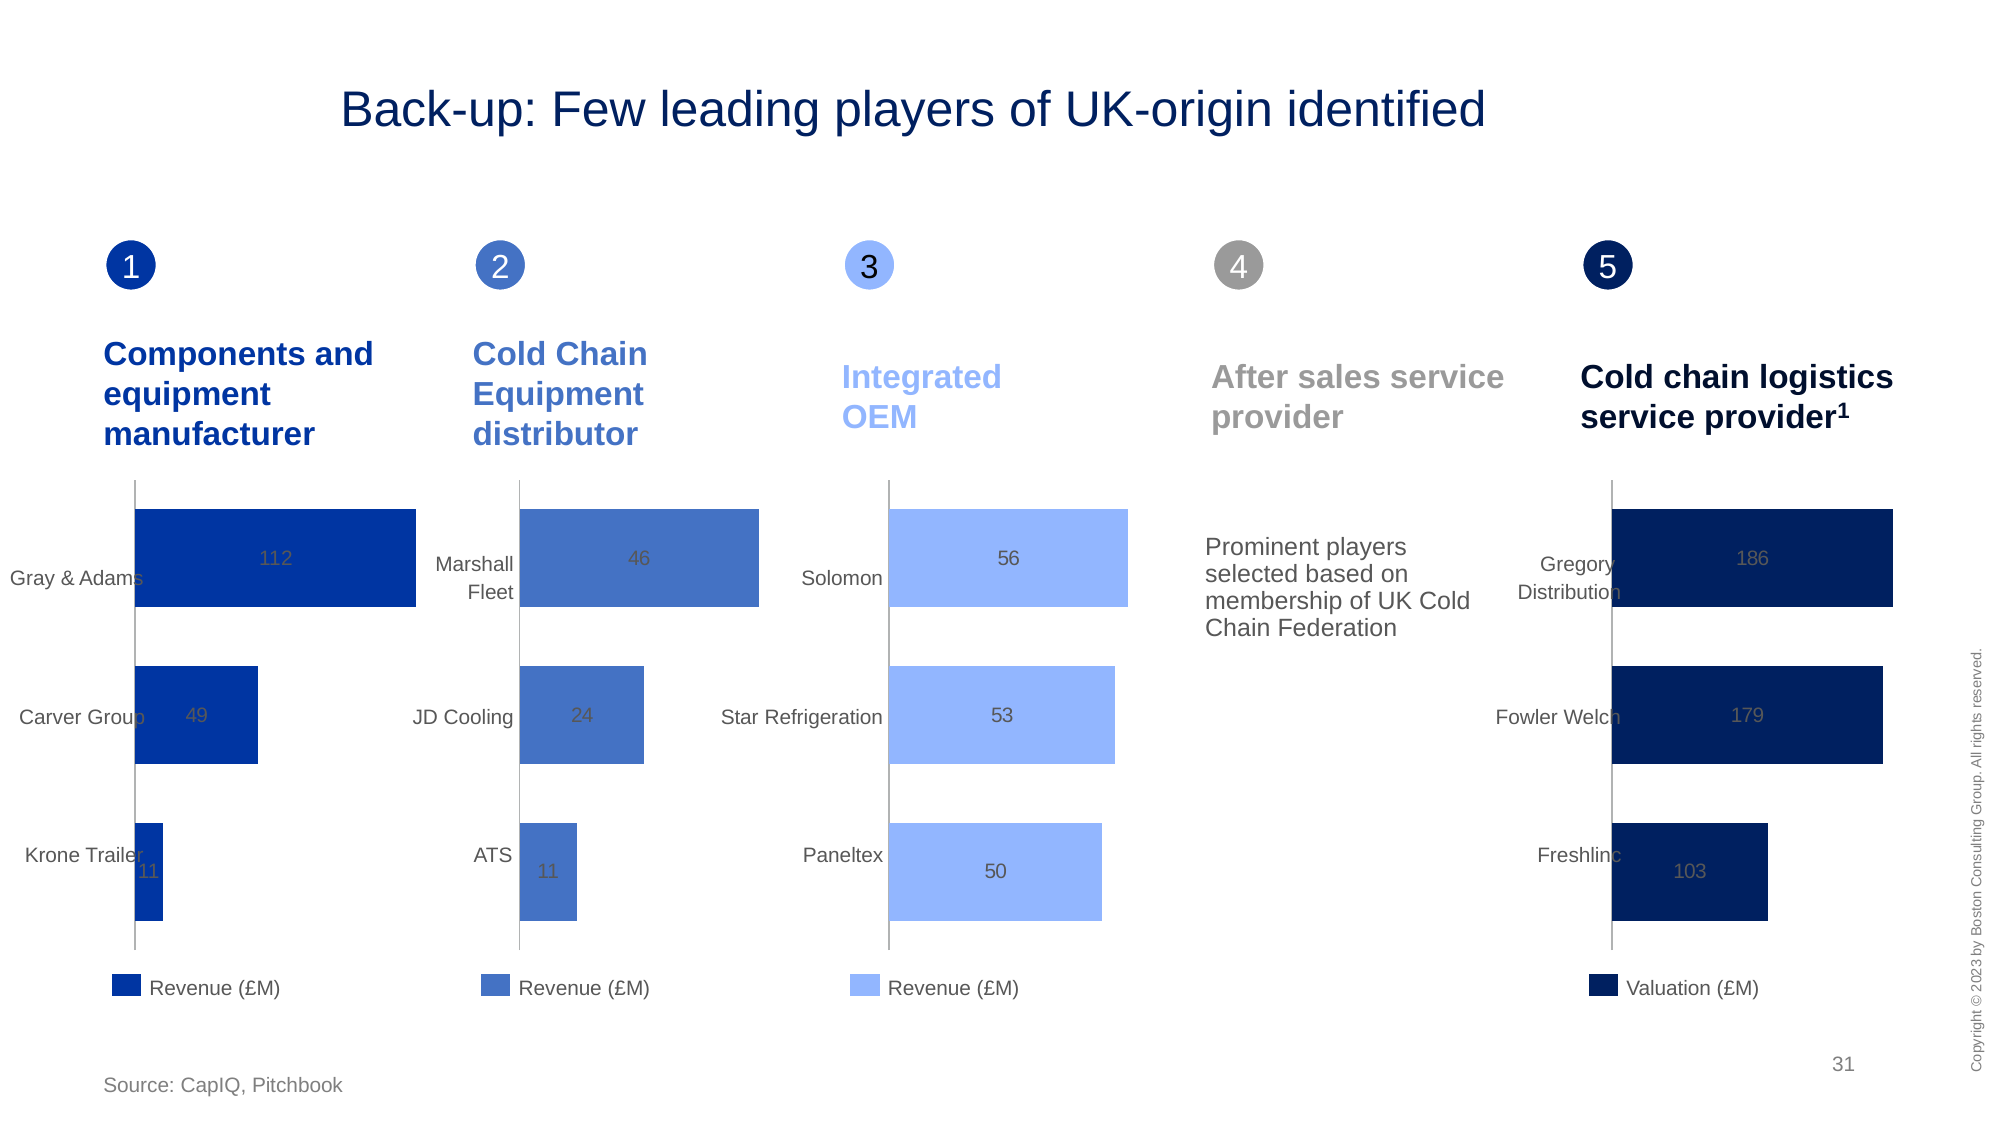

~45 KB / 37,263 KB
# Back-up: Few leading players of UK-origin identified
1
2
3
4
5
Components and equipment manufacturer
Cold Chain Equipment distributor
Integrated
OEM
After sales service provider
Cold chain logistics service provider1
### Chart
| Category | Series1 |
|---|---|
| 1 | 112.0 |
| 2 | 49.0 |
| 3 | 11.0 |
### Chart
| Category | Series1 |
|---|---|
| 1 | 46.0 |
| 2 | 24.0 |
| 3 | 11.0 |
### Chart
| Category | Series1 |
|---|---|
| 1 | 56.0 |
| 2 | 53.0 |
| 3 | 50.0 |
### Chart
| Category | Series1 |
|---|---|
| 1 | 186.0 |
| 2 | 179.0 |
| 3 | 103.0 |Prominent players selected based on membership of UK Cold Chain Federation
Marshall
Fleet
Gregory
Distribution
Gray & Adams
Solomon
Carver Group
JD Cooling
Star Refrigeration
Fowler Welch
Krone Trailer
ATS
Paneltex
Freshlinc
Revenue (£M)
Revenue (£M)
Revenue (£M)
Valuation (£M)
Source: CapIQ, Pitchbook